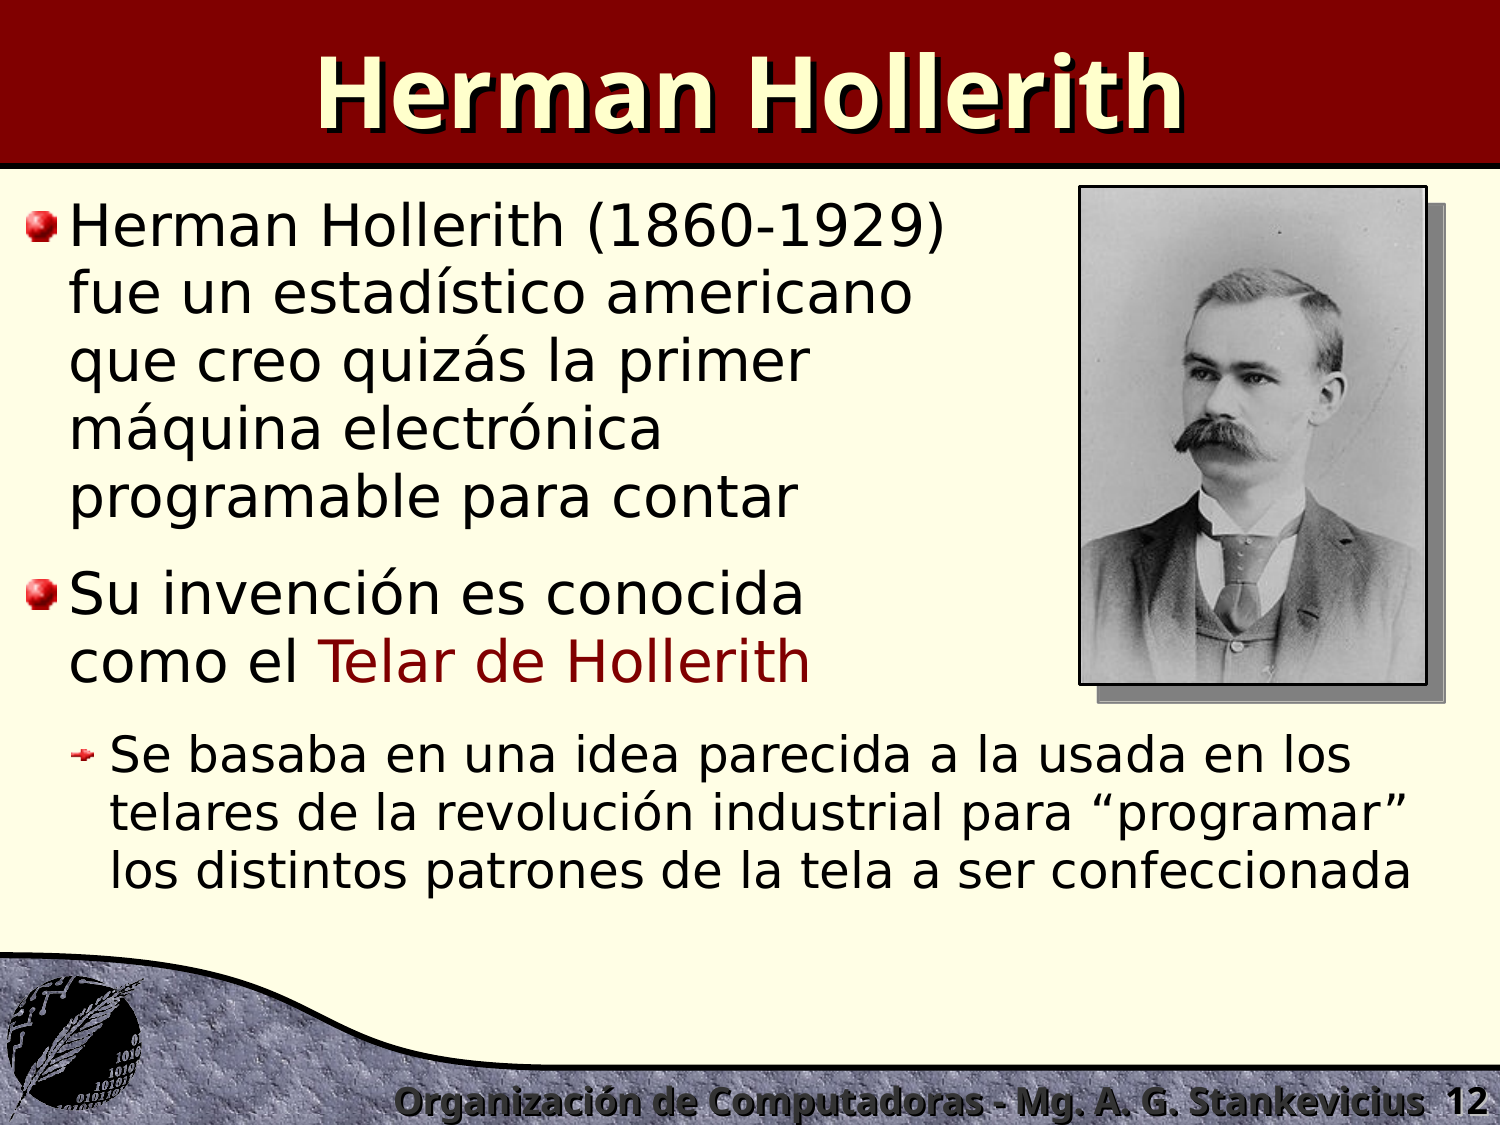

# Herman Hollerith
Herman Hollerith (1860-1929)
fue un estadístico americano
que creo quizás la primer
máquina electrónica
programable para contar
Su invención es conocida
como el Telar de Hollerith
Se basaba en una idea parecida a la usada en los telares de la revolución industrial para “programar” los distintos patrones de la tela a ser confeccionada
12